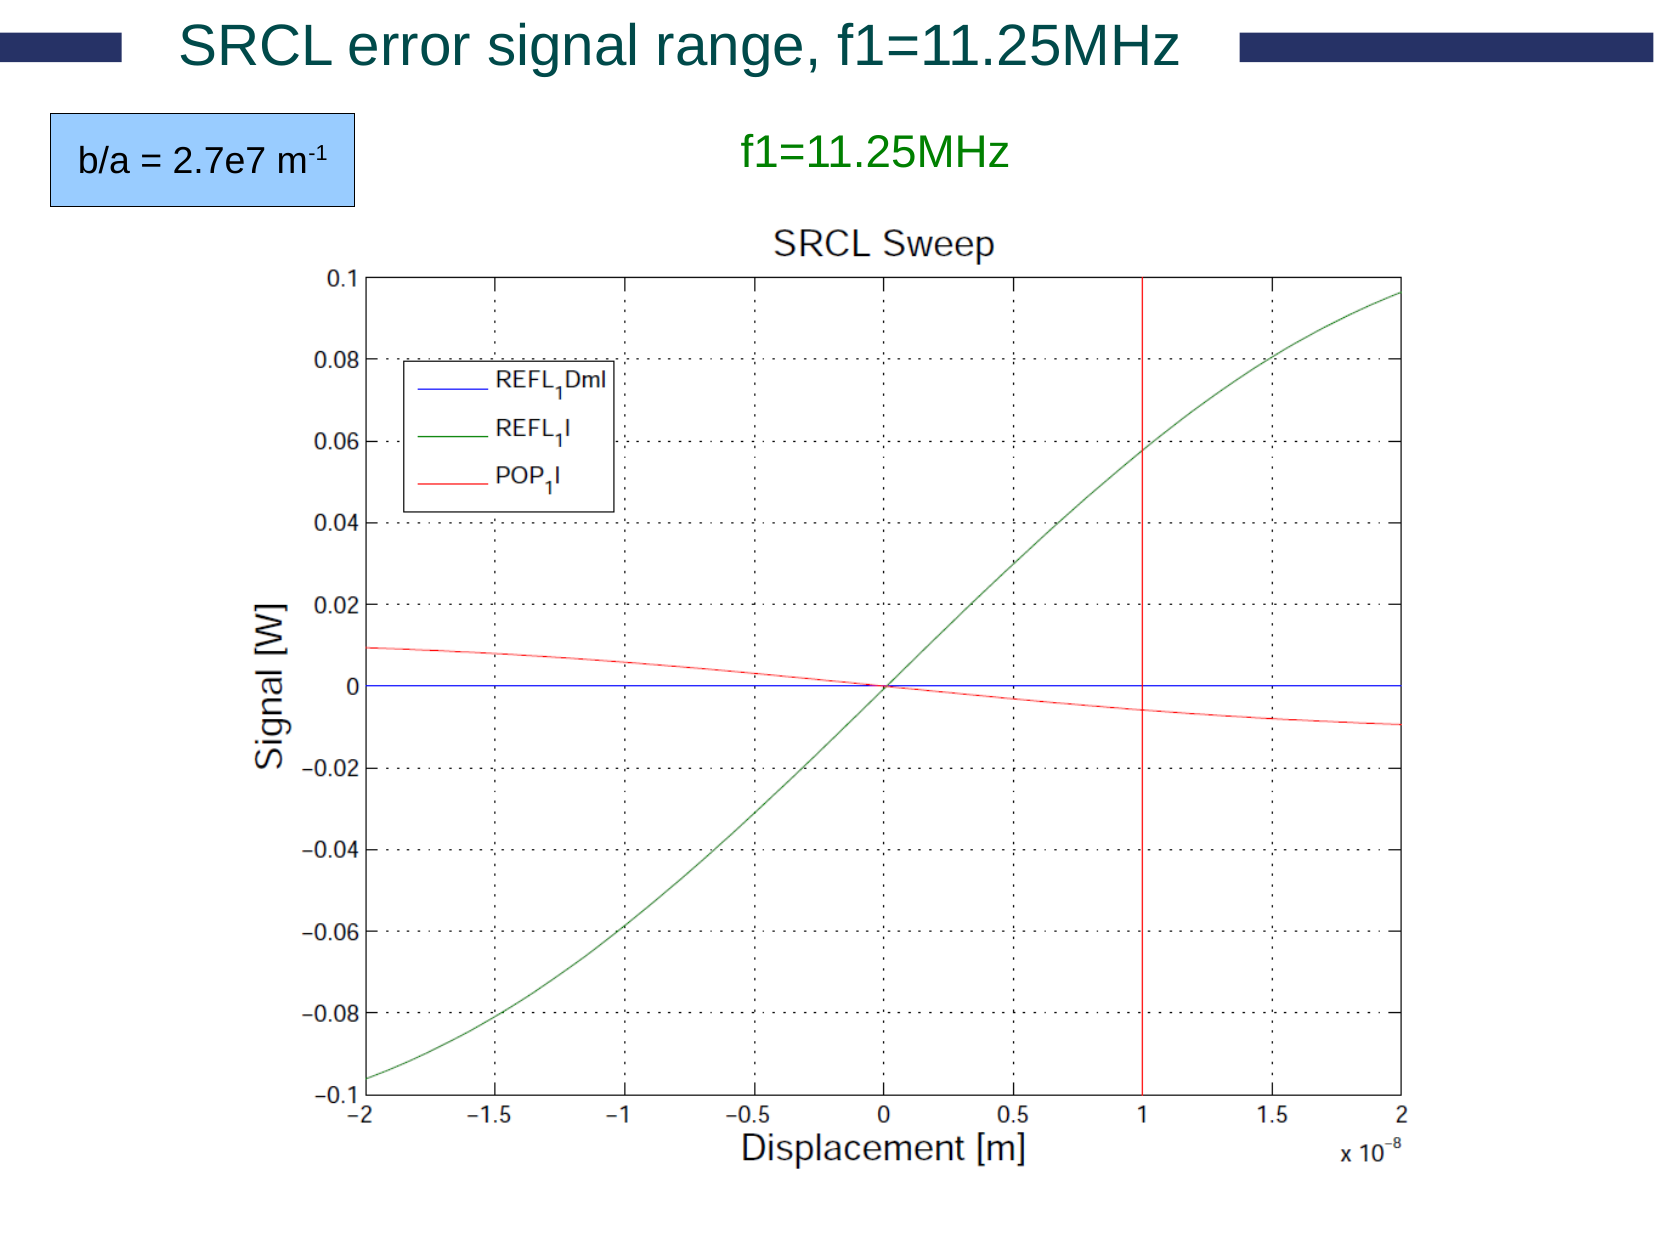

# SRCL error signal range, f1=11.25MHz
b/a = 2.7e7 m-1
f1=11.25MHz